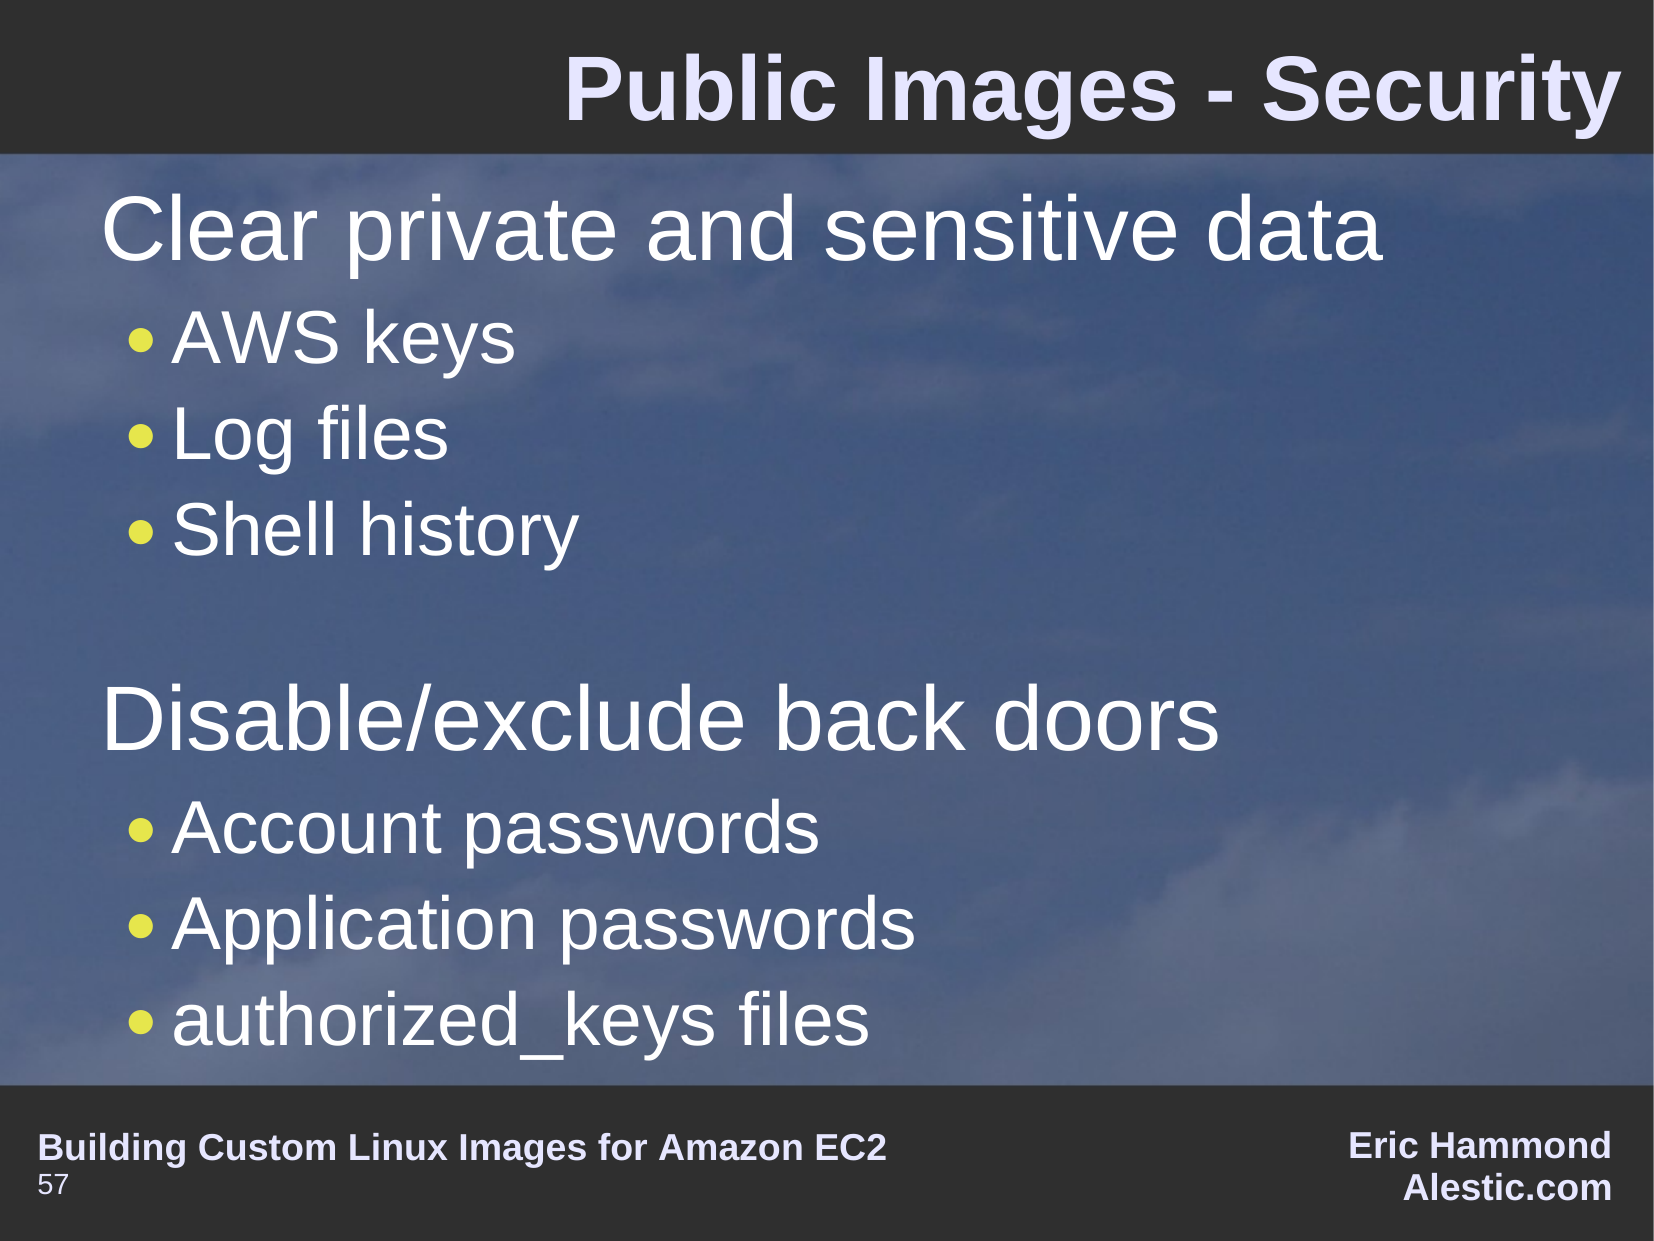

# Public Images - Security
Clear private and sensitive data
AWS keys
Log files
Shell history
Disable/exclude back doors
Account passwords
Application passwords
authorized_keys files
57
Eric Hammond
Alestic.com